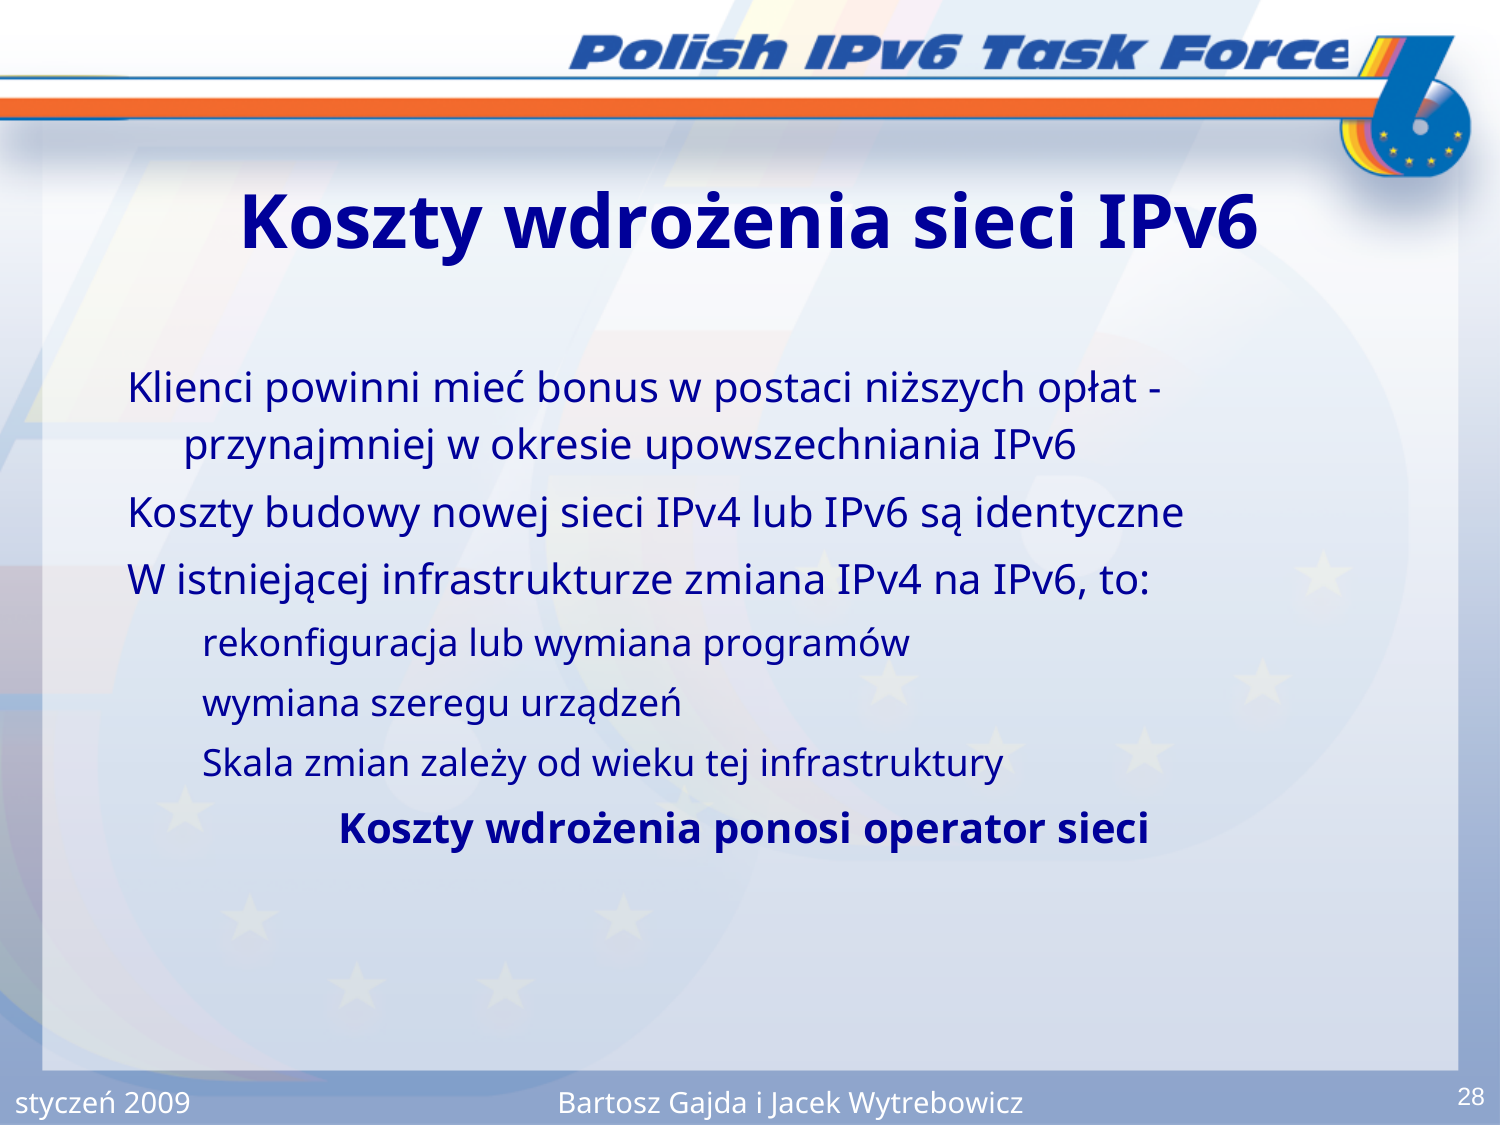

# Koszty wdrożenia sieci IPv6
Klienci powinni mieć bonus w postaci niższych opłat - przynajmniej w okresie upowszechniania IPv6
Koszty budowy nowej sieci IPv4 lub IPv6 są identyczne
W istniejącej infrastrukturze zmiana IPv4 na IPv6, to:
rekonfiguracja lub wymiana programów
wymiana szeregu urządzeń
Skala zmian zależy od wieku tej infrastruktury
Koszty wdrożenia ponosi operator sieci
styczeń 2009
Bartosz Gajda i Jacek Wytrebowicz
28